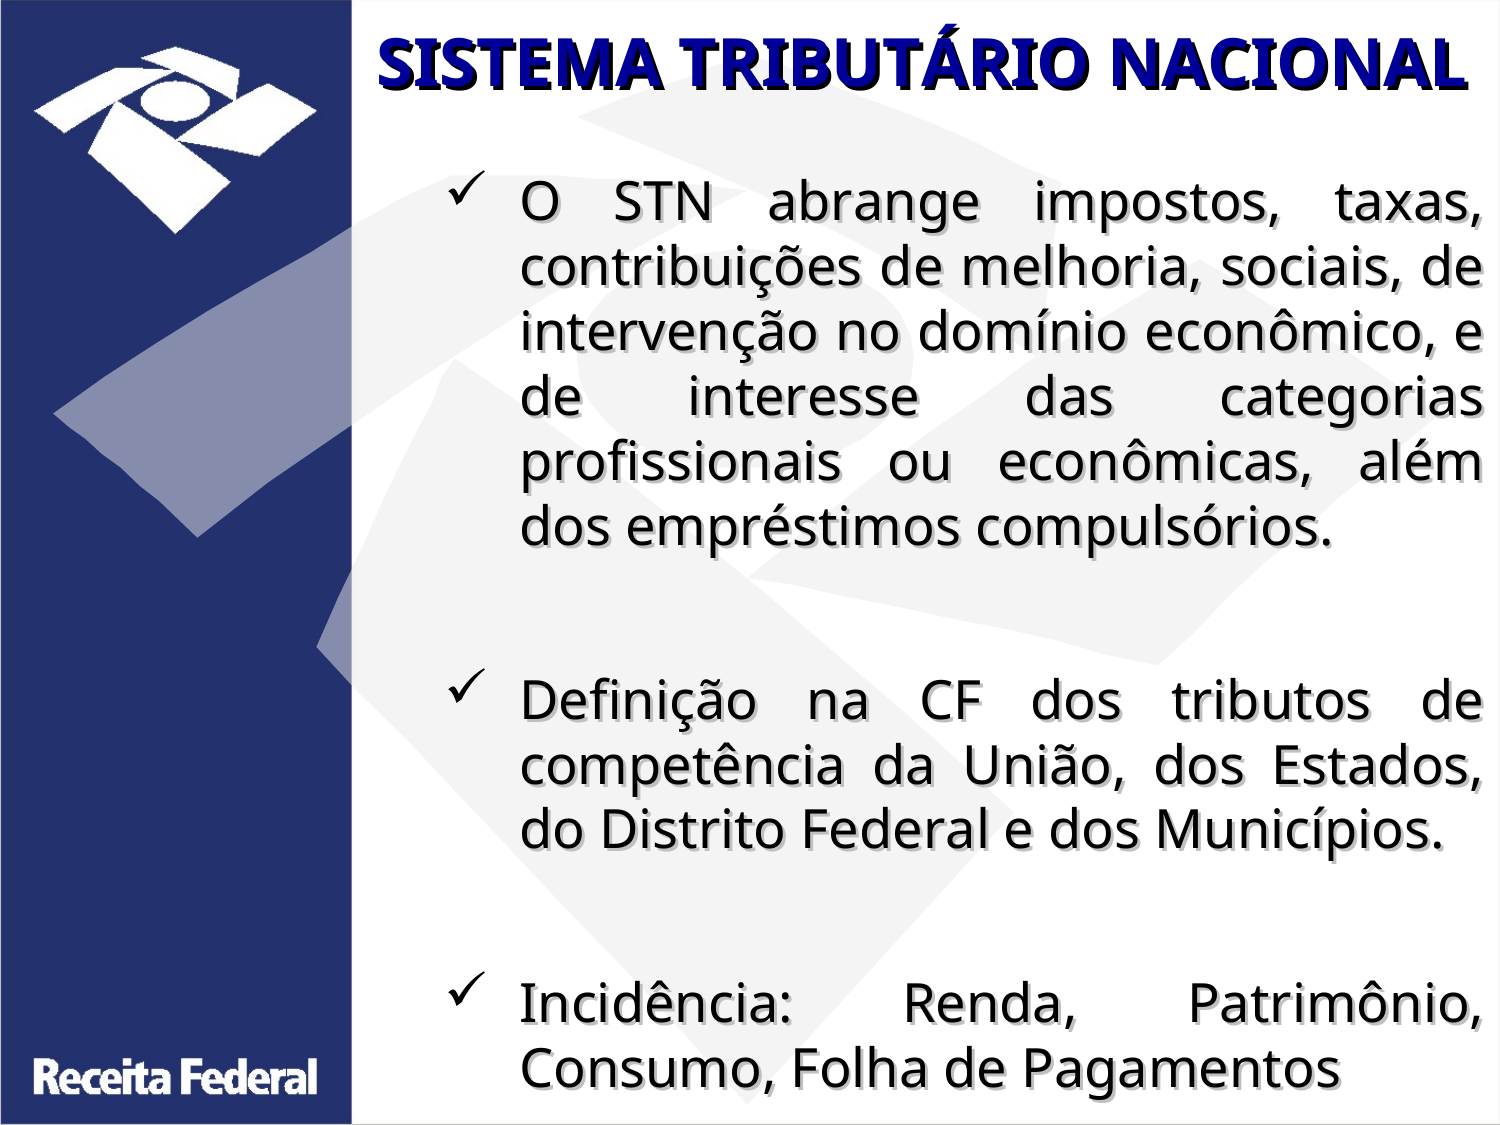

O STN abrange impostos, taxas, contribuições de melhoria, sociais, de intervenção no domínio econômico, e de interesse das categorias profissionais ou econômicas, além dos empréstimos compulsórios.
Definição na CF dos tributos de competência da União, dos Estados, do Distrito Federal e dos Municípios.
Incidência: Renda, Patrimônio, Consumo, Folha de Pagamentos
SISTEMA TRIBUTÁRIO NACIONAL